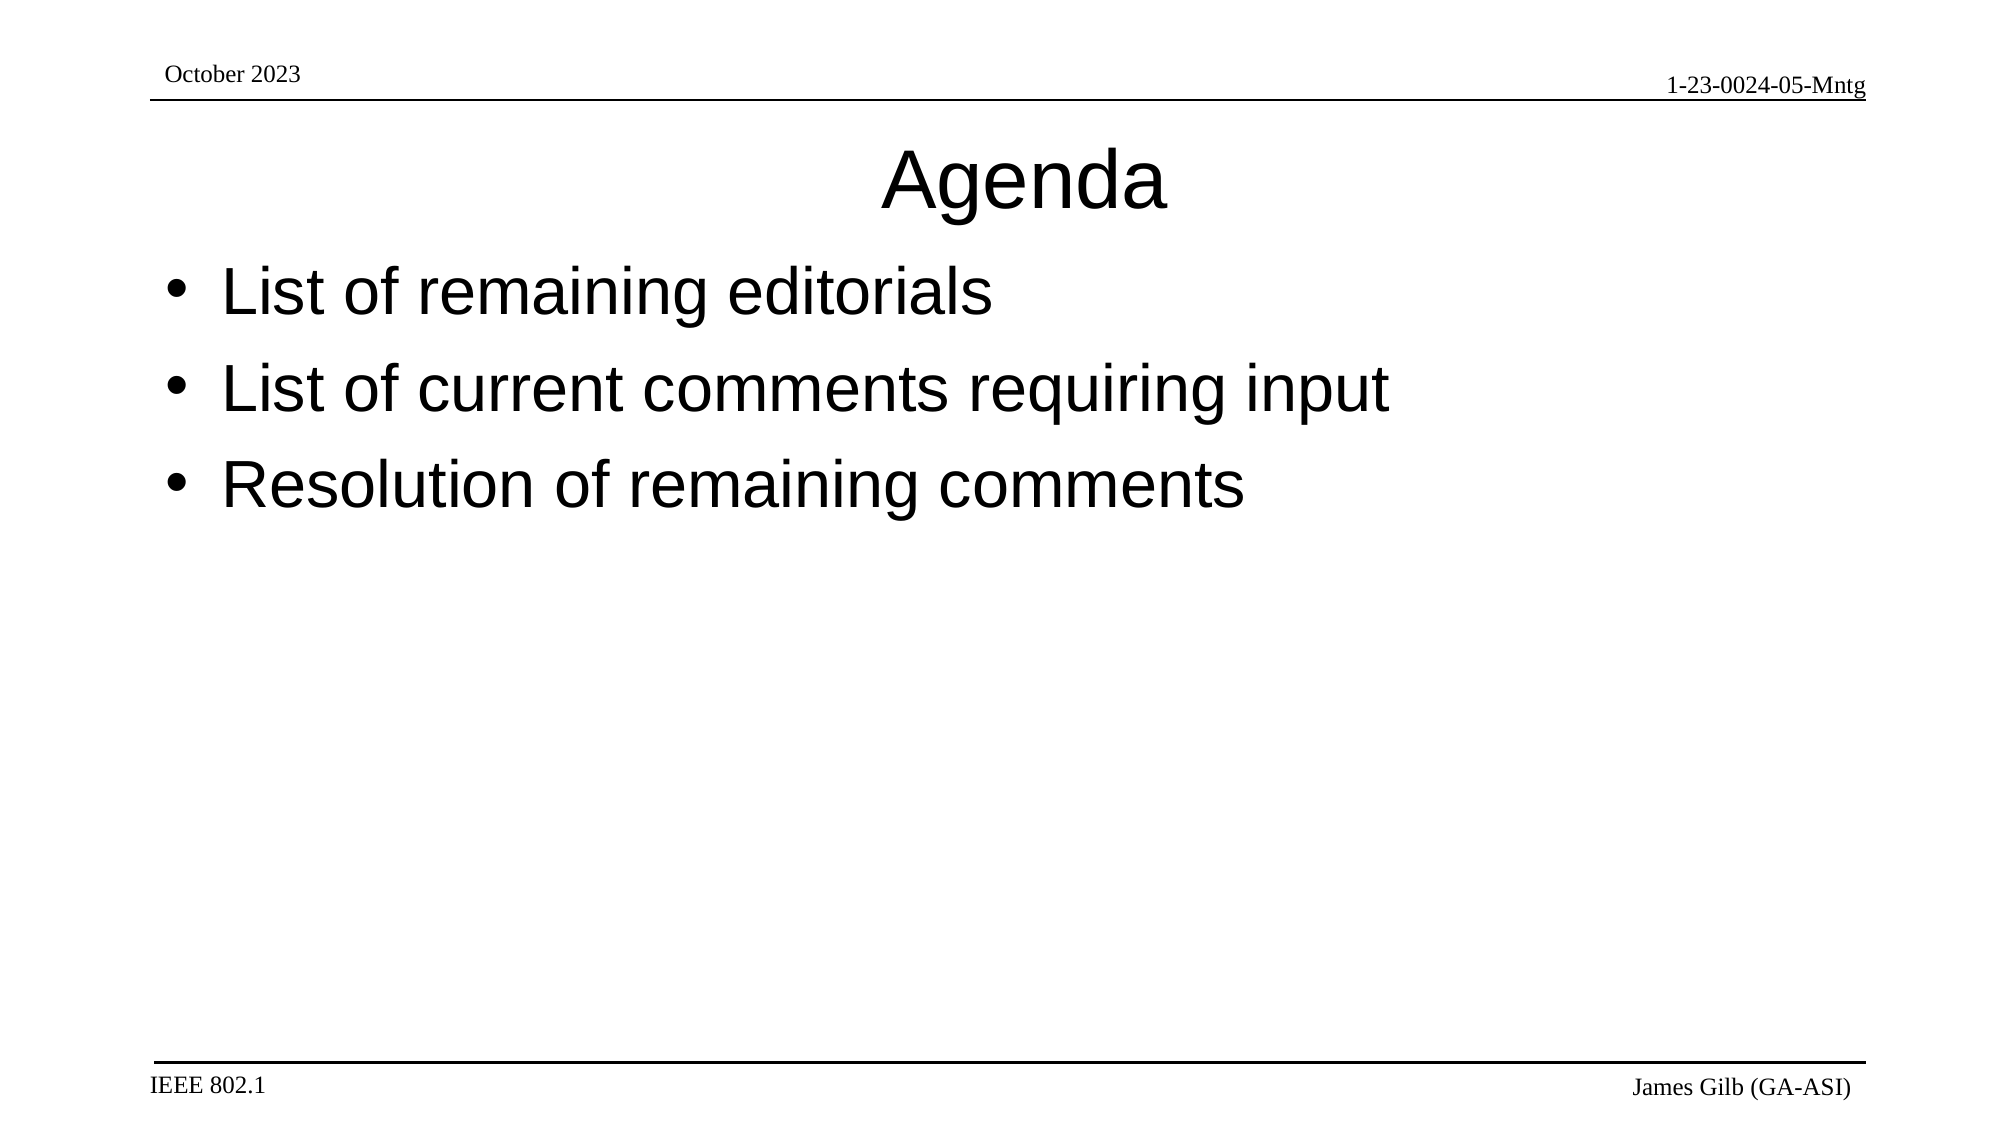

# Agenda
List of remaining editorials
List of current comments requiring input
Resolution of remaining comments